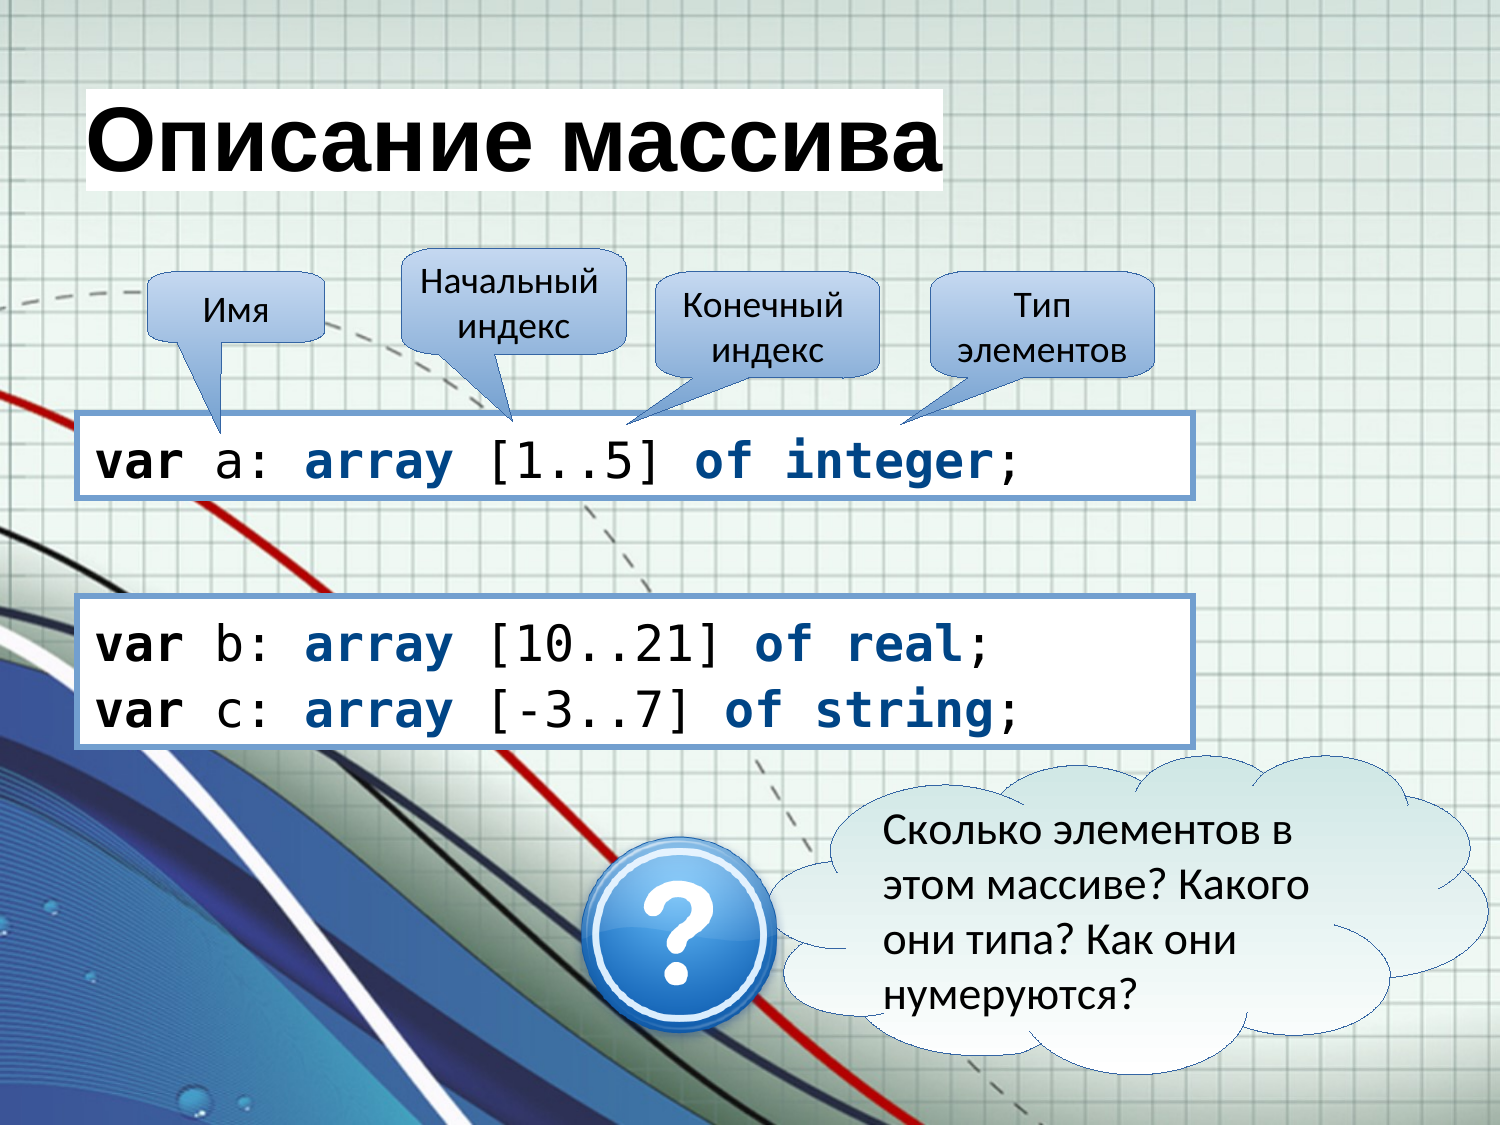

# Описание массива
Начальный
индекс
Тип
элементов
Имя
Конечный
индекс
var a: array [1..5] of integer;
var b: array [10..21] of real;
var c: array [-3..7] of string;
Сколько элементов в этом массиве? Какого они типа? Как они нумеруются?